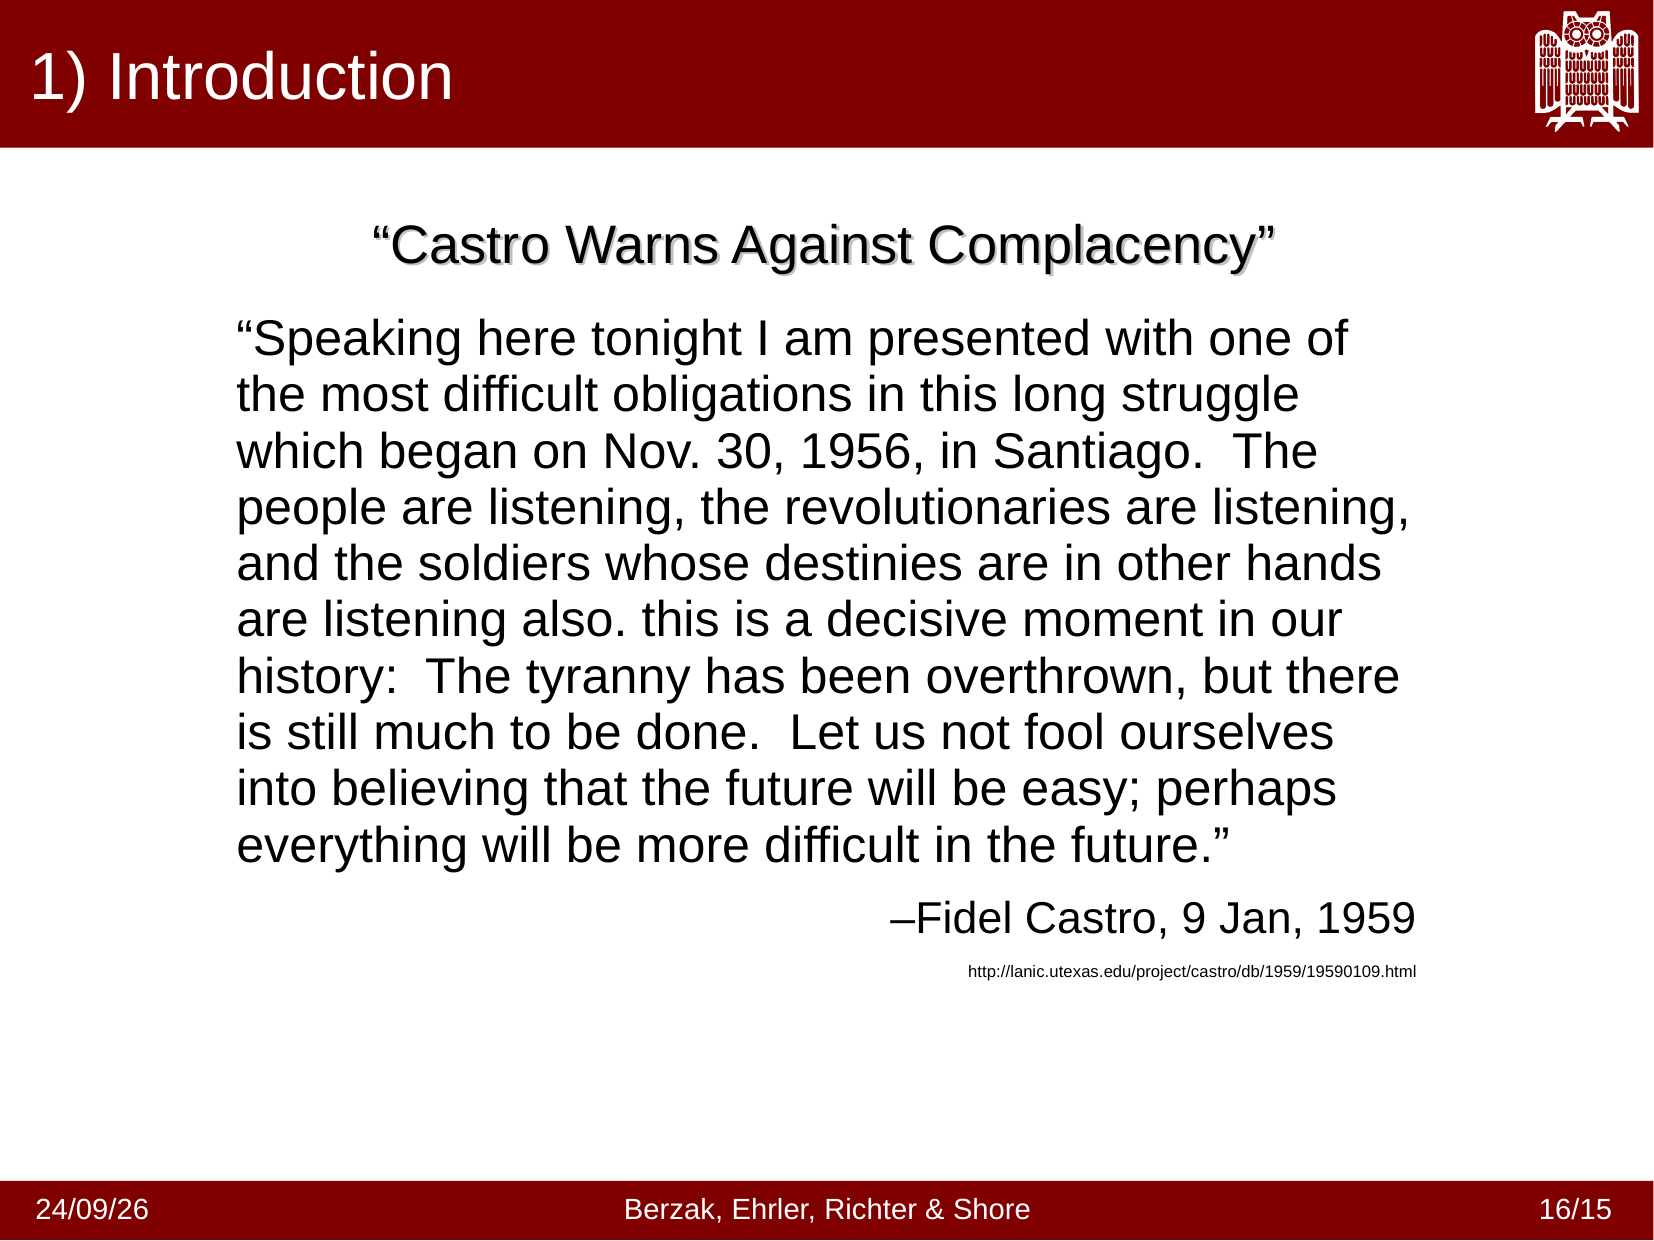

# 1) Introduction
“Castro Warns Against Complacency”
“Speaking here tonight I am presented with one of the most difficult obligations in this long struggle which began on Nov. 30, 1956, in Santiago. The people are listening, the revolutionaries are listening, and the soldiers whose destinies are in other hands are listening also. this is a decisive moment in our history: The tyranny has been overthrown, but there is still much to be done. Let us not fool ourselves into believing that the future will be easy; perhaps everything will be more difficult in the future.”
 –Fidel Castro, 9 Jan, 1959
http://lanic.utexas.edu/project/castro/db/1959/19590109.html
Berzak, Ehrler, Richter & Shore
16